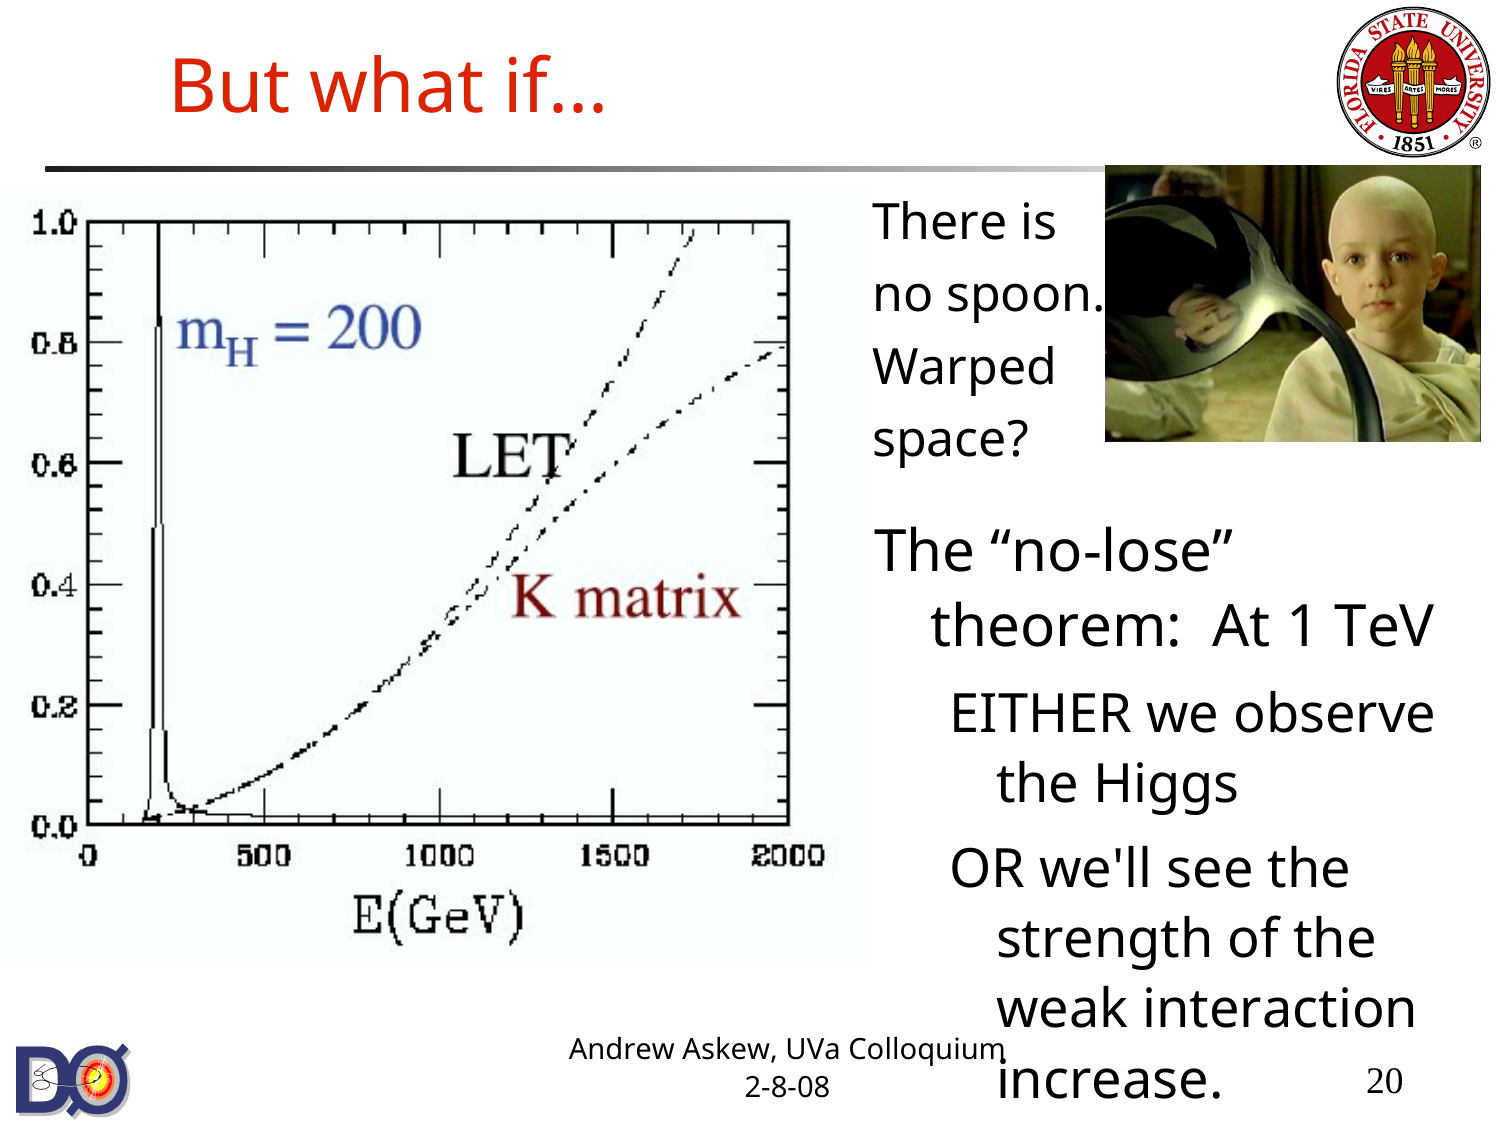

# But what if...
There is no spoon.
Warped space?
The “no-lose” theorem: At 1 TeV
EITHER we observe the Higgs
OR we'll see the strength of the weak interaction increase.